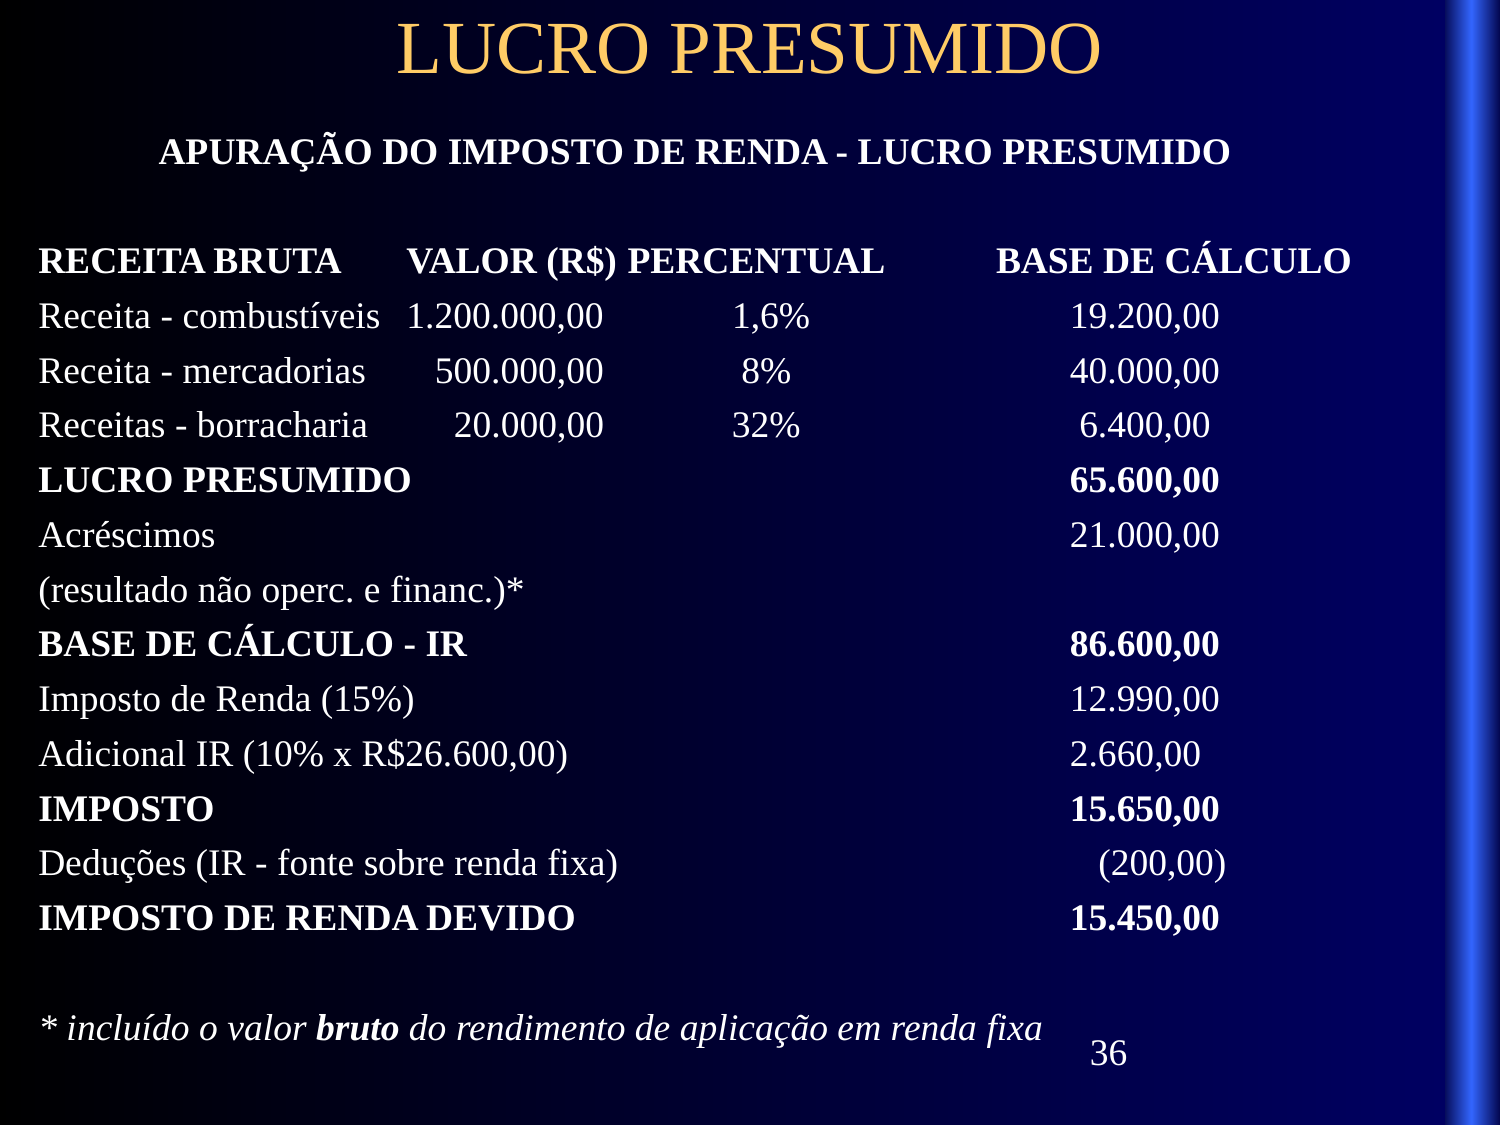

# LUCRO PRESUMIDO
APURAÇÃO DO IMPOSTO DE RENDA - LUCRO PRESUMIDO
RECEITA BRUTA	VALOR (R$)	PERCENTUAL		BASE DE CÁLCULO
Receita - combustíveis	1.200.000,00	 1,6%				19.200,00
Receita - mercadorias	 500.000,00	 8%				40.000,00
Receitas - borracharia	 20.000,00	 32%		 		 6.400,00
LUCRO PRESUMIDO									65.600,00
Acréscimos 												21.000,00
(resultado não operc. e financ.)*
BASE DE CÁLCULO - IR									86.600,00
Imposto de Renda (15%)									12.990,00
Adicional IR (10% x R$26.600,00)							2.660,00
IMPOSTO												15.650,00
Deduções (IR - fonte sobre renda fixa)							 (200,00)
IMPOSTO DE RENDA DEVIDO							15.450,00
* incluído o valor bruto do rendimento de aplicação em renda fixa